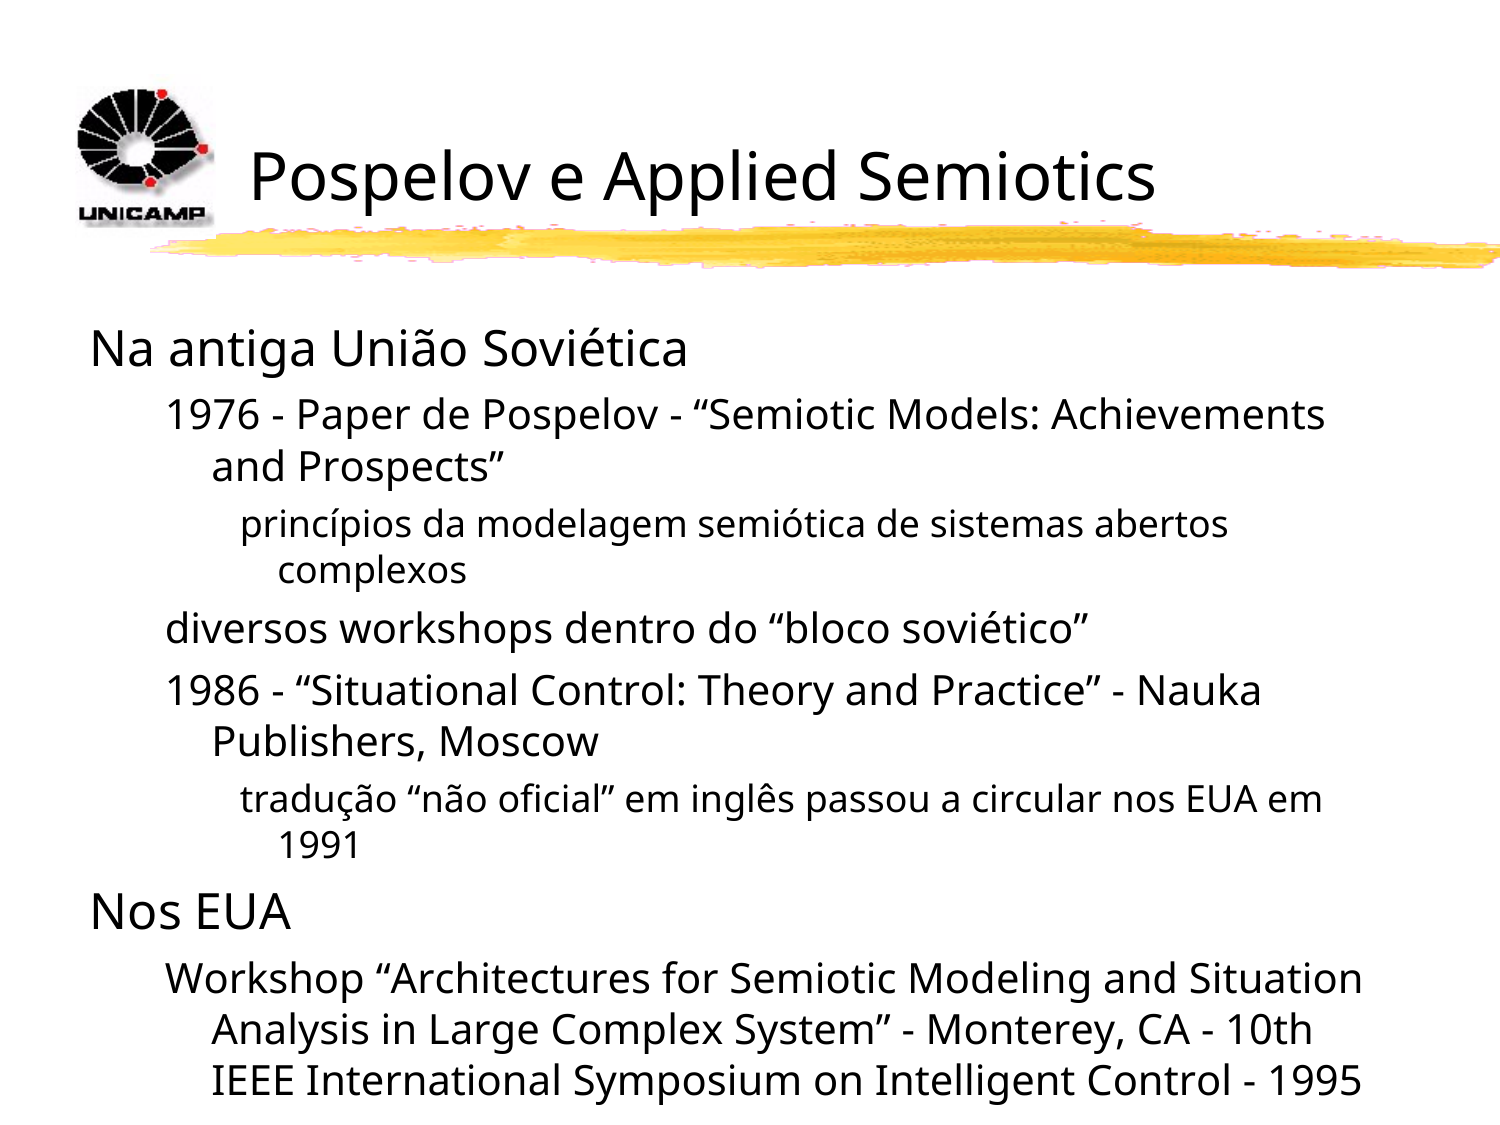

# Pospelov e Applied Semiotics
Na antiga União Soviética
1976 - Paper de Pospelov - “Semiotic Models: Achievements and Prospects”
princípios da modelagem semiótica de sistemas abertos complexos
diversos workshops dentro do “bloco soviético”
1986 - “Situational Control: Theory and Practice” - Nauka Publishers, Moscow
tradução “não oficial” em inglês passou a circular nos EUA em 1991
Nos EUA
Workshop “Architectures for Semiotic Modeling and Situation Analysis in Large Complex System” - Monterey, CA - 10th IEEE International Symposium on Intelligent Control - 1995